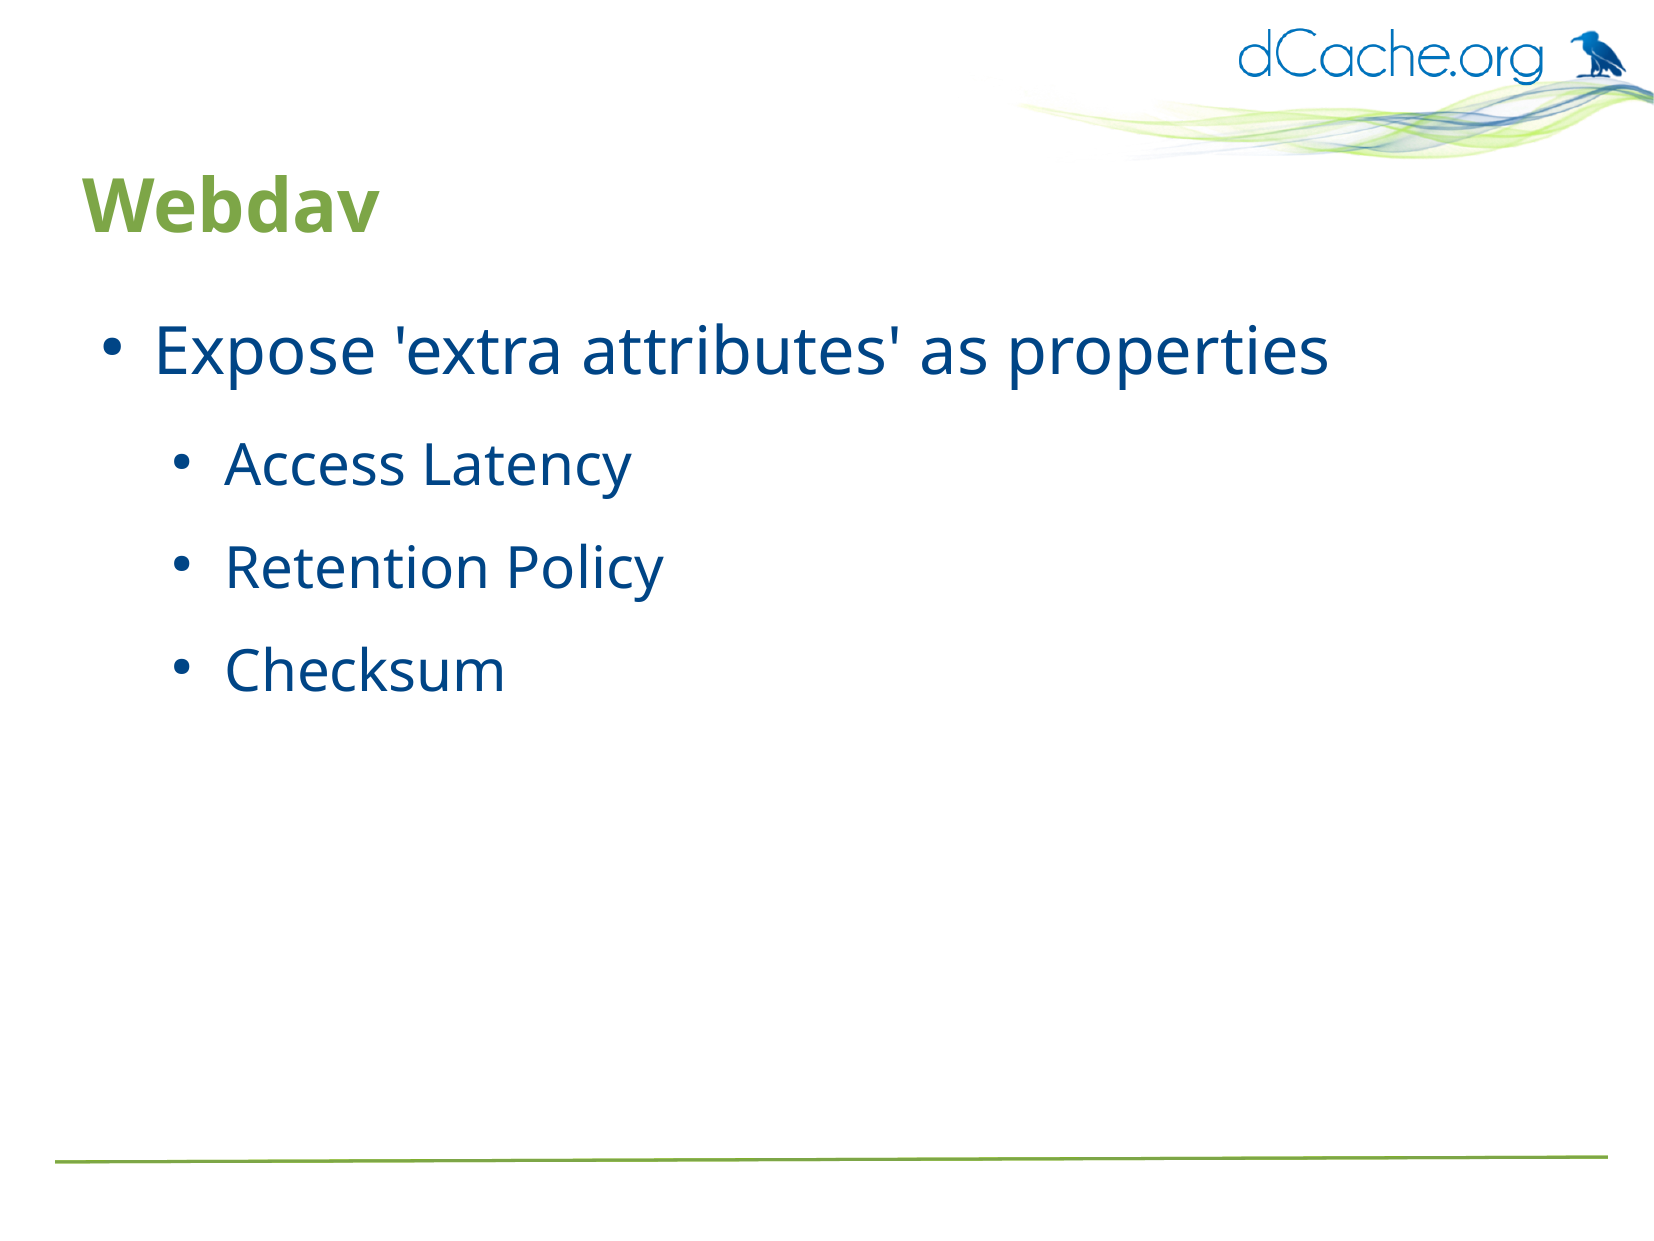

# Webdav
Expose 'extra attributes' as properties
Access Latency
Retention Policy
Checksum